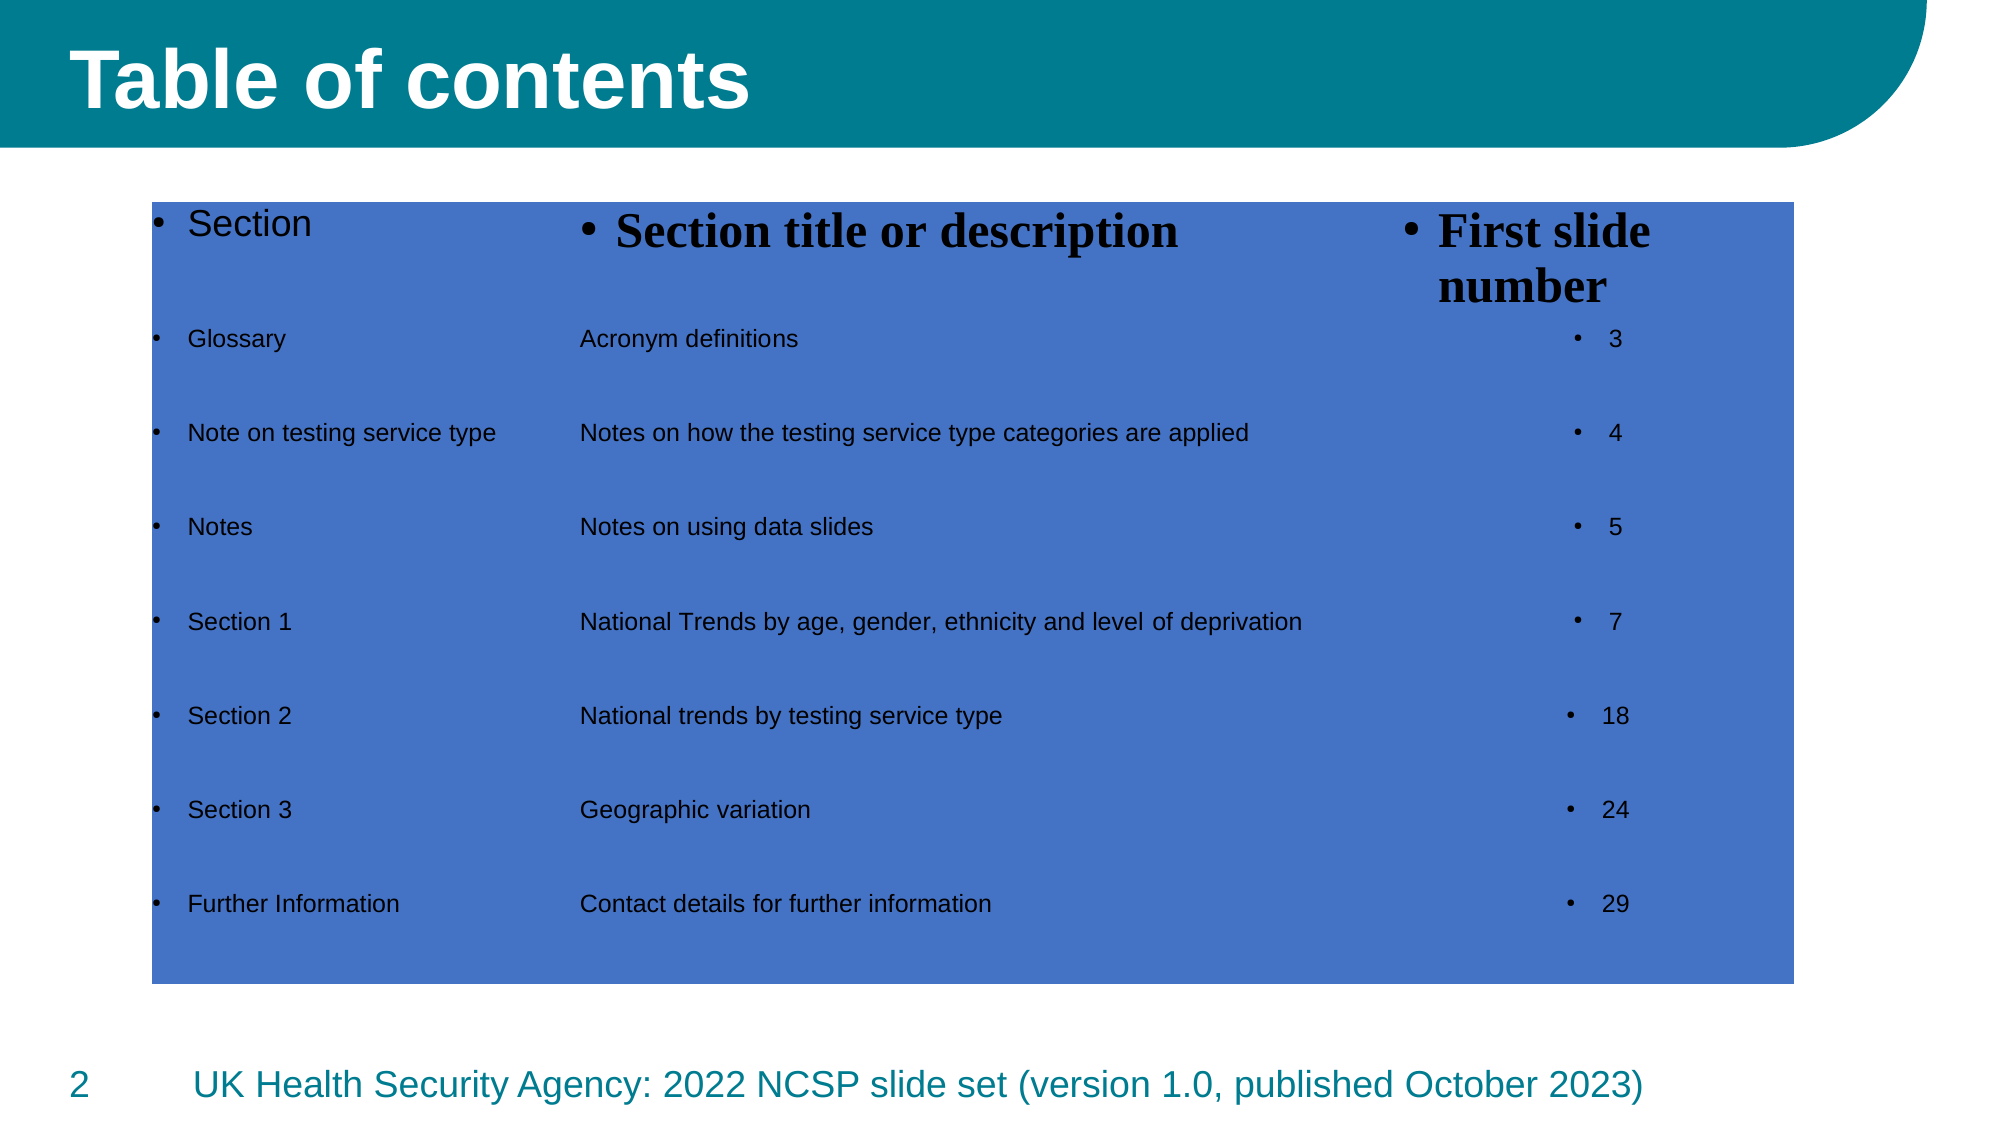

# Table of contents
| Section | Section title or description | First slide number |
| --- | --- | --- |
| Glossary | Acronym definitions | 3 |
| Note on testing service type | Notes on how the testing service type categories are applied | 4 |
| Notes | Notes on using data slides | 5 |
| Section 1 | National Trends by age, gender, ethnicity and level of deprivation | 7 |
| Section 2 | National trends by testing service type | 18 |
| Section 3 | Geographic variation | 24 |
| Further Information | Contact details for further information | 29 |
1
UK Health Security Agency: 2022 NCSP slide set (version 1.0, published October 2023)